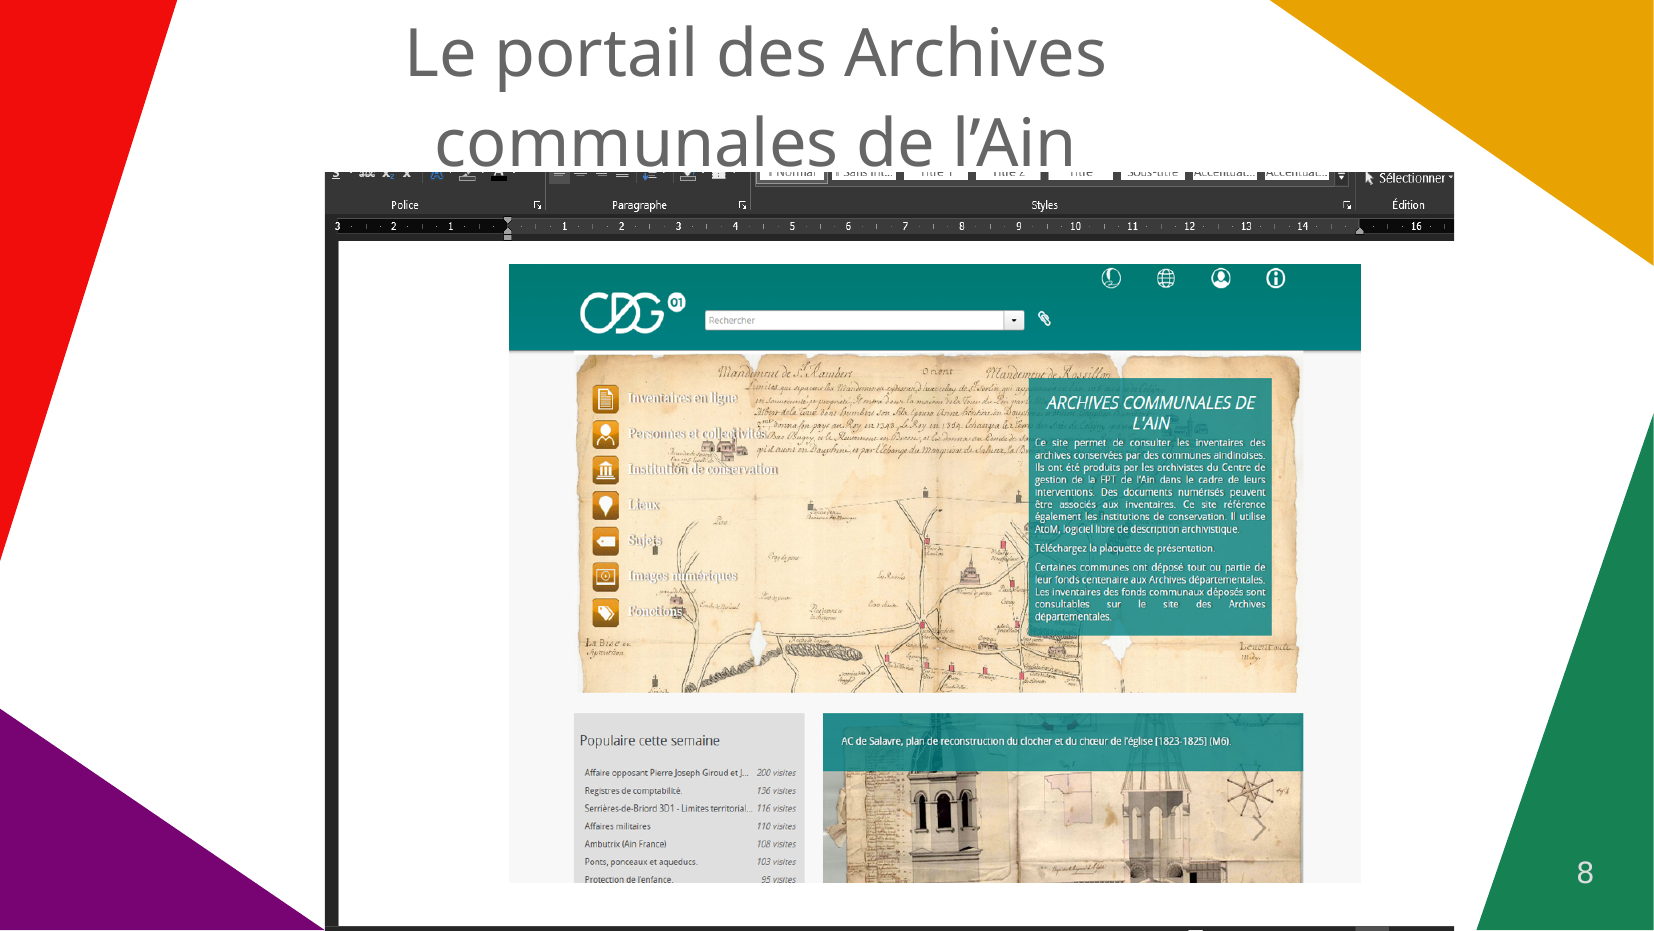

# Le portail des Archives communales de l’Ain
8